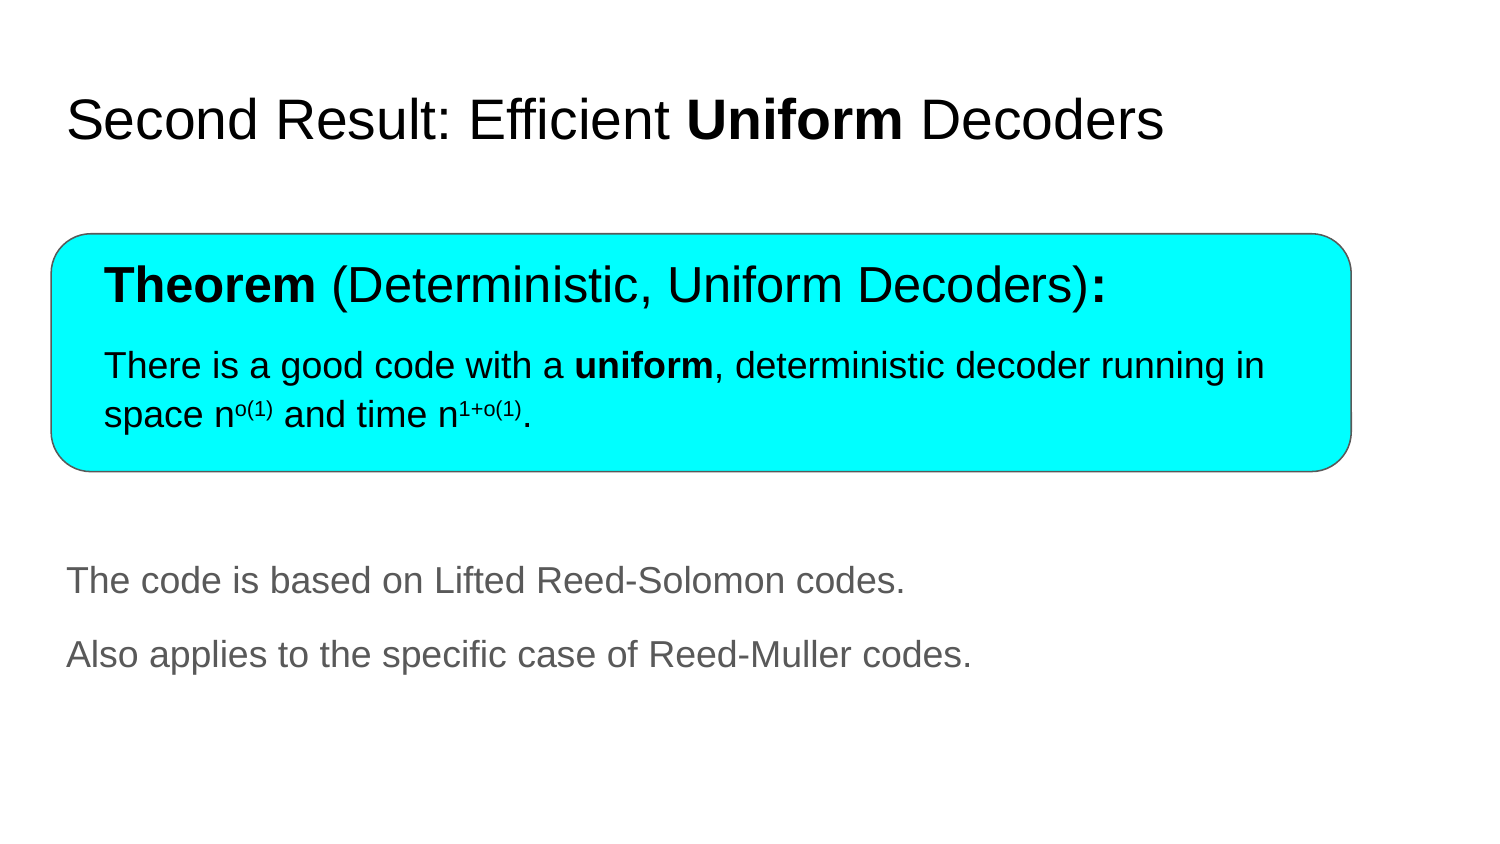

# Second Result: Efficient Uniform Decoders
Theorem (Deterministic, Uniform Decoders):
There is a good code with a uniform, deterministic decoder running in space no(1) and time n1+o(1).
The code is based on Lifted Reed-Solomon codes.
Also applies to the specific case of Reed-Muller codes.